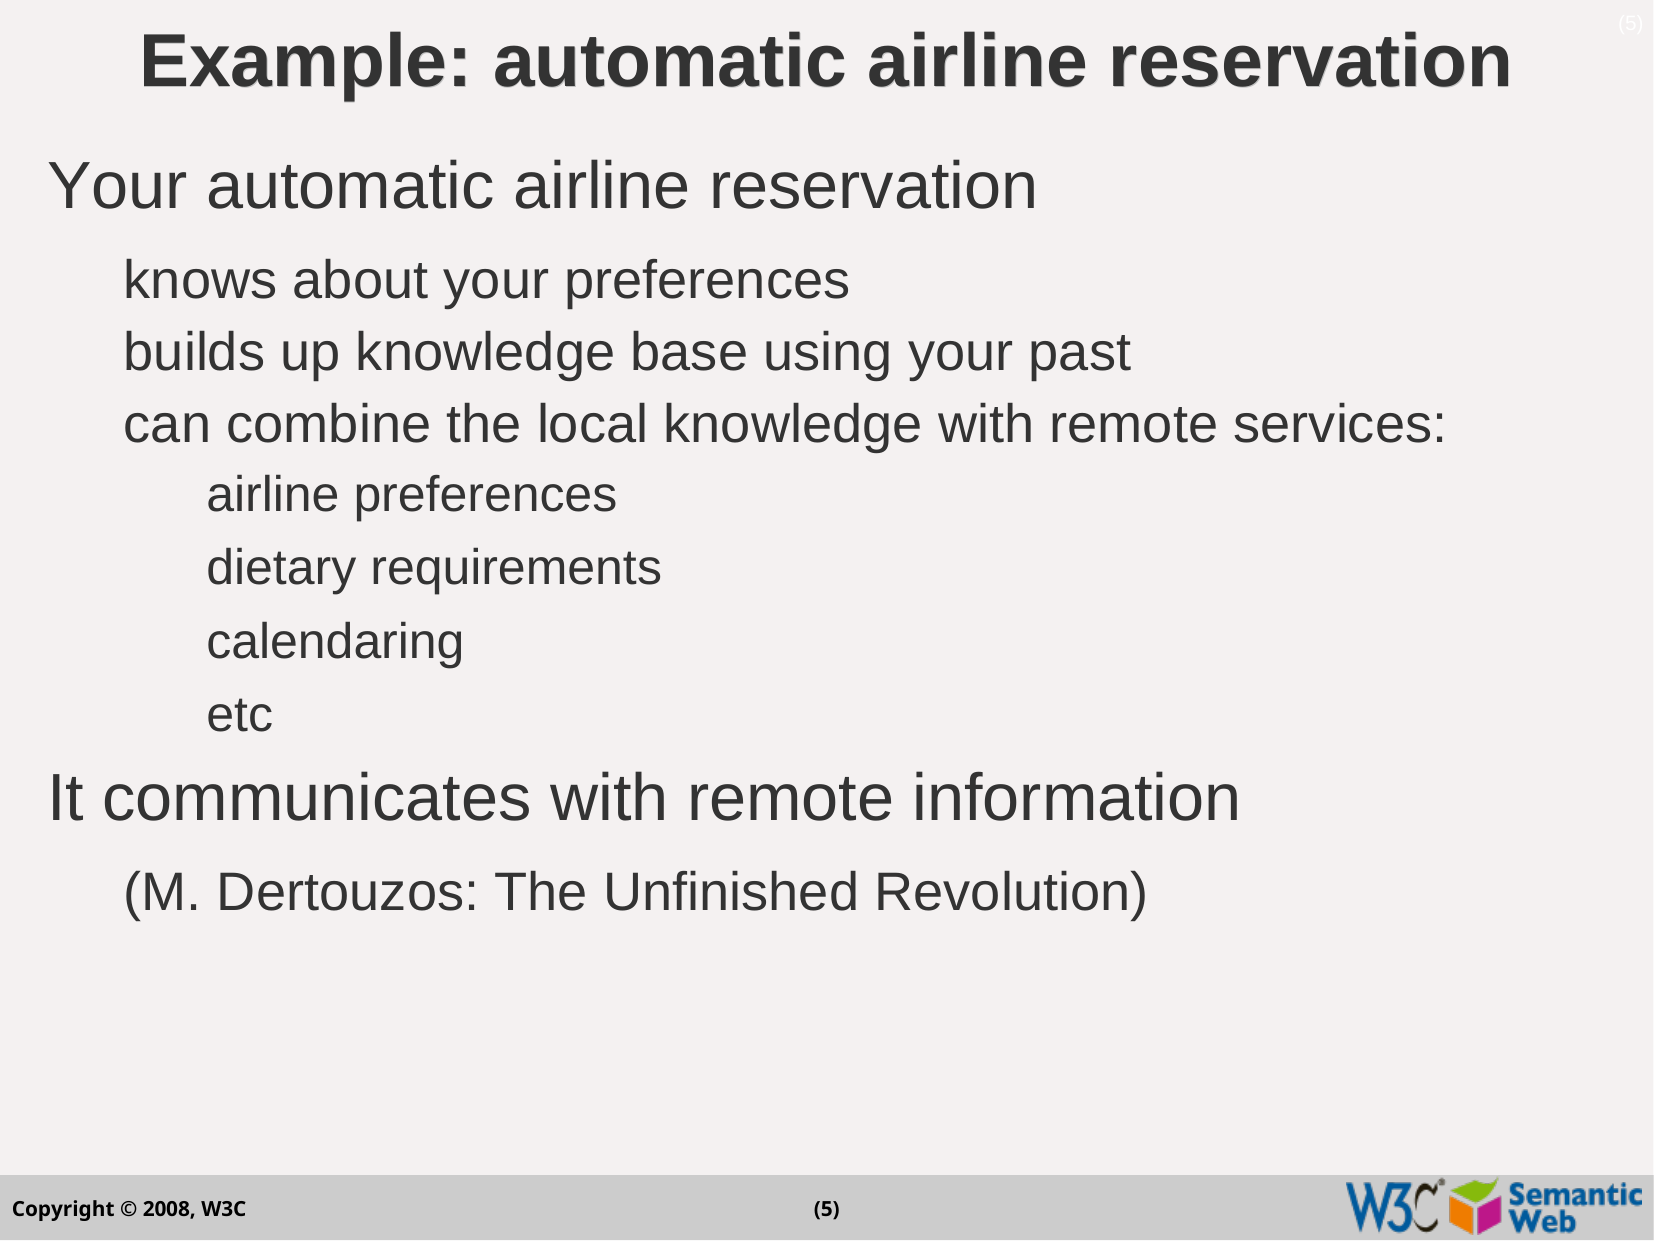

# Example: automatic airline reservation
Your automatic airline reservation
knows about your preferences
builds up knowledge base using your past
can combine the local knowledge with remote services:
airline preferences
dietary requirements
calendaring
etc
It communicates with remote information
(M. Dertouzos: The Unfinished Revolution)